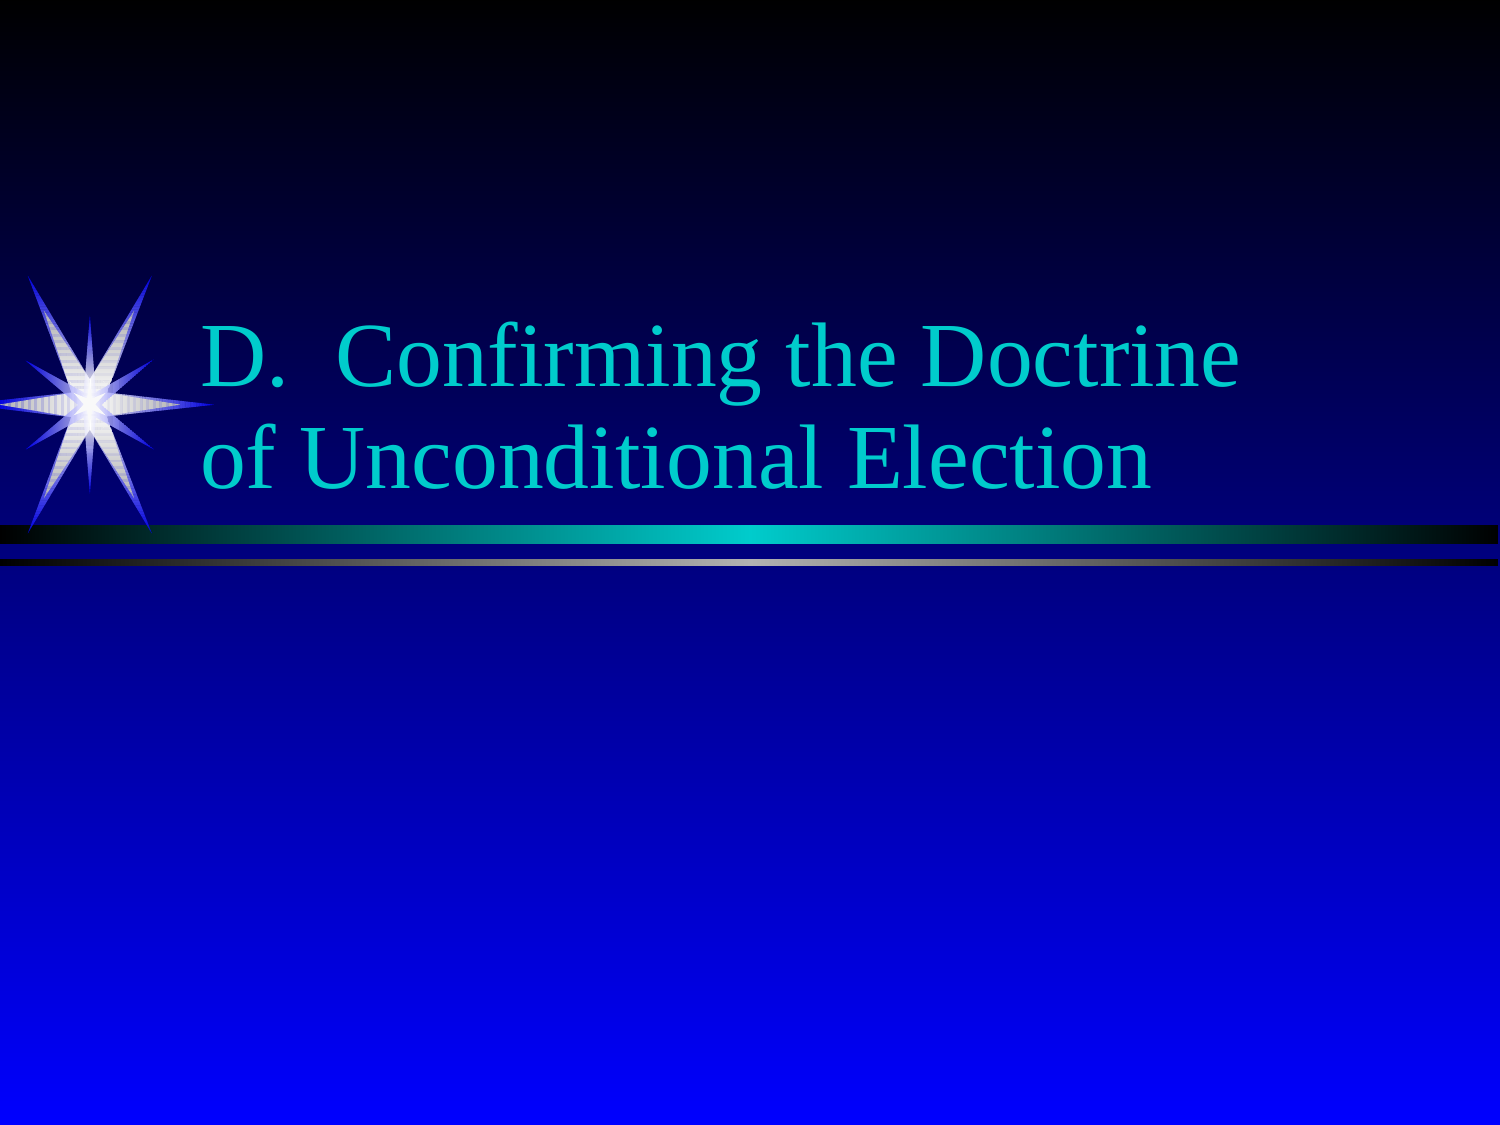

# D. Confirming the Doctrine of Unconditional Election